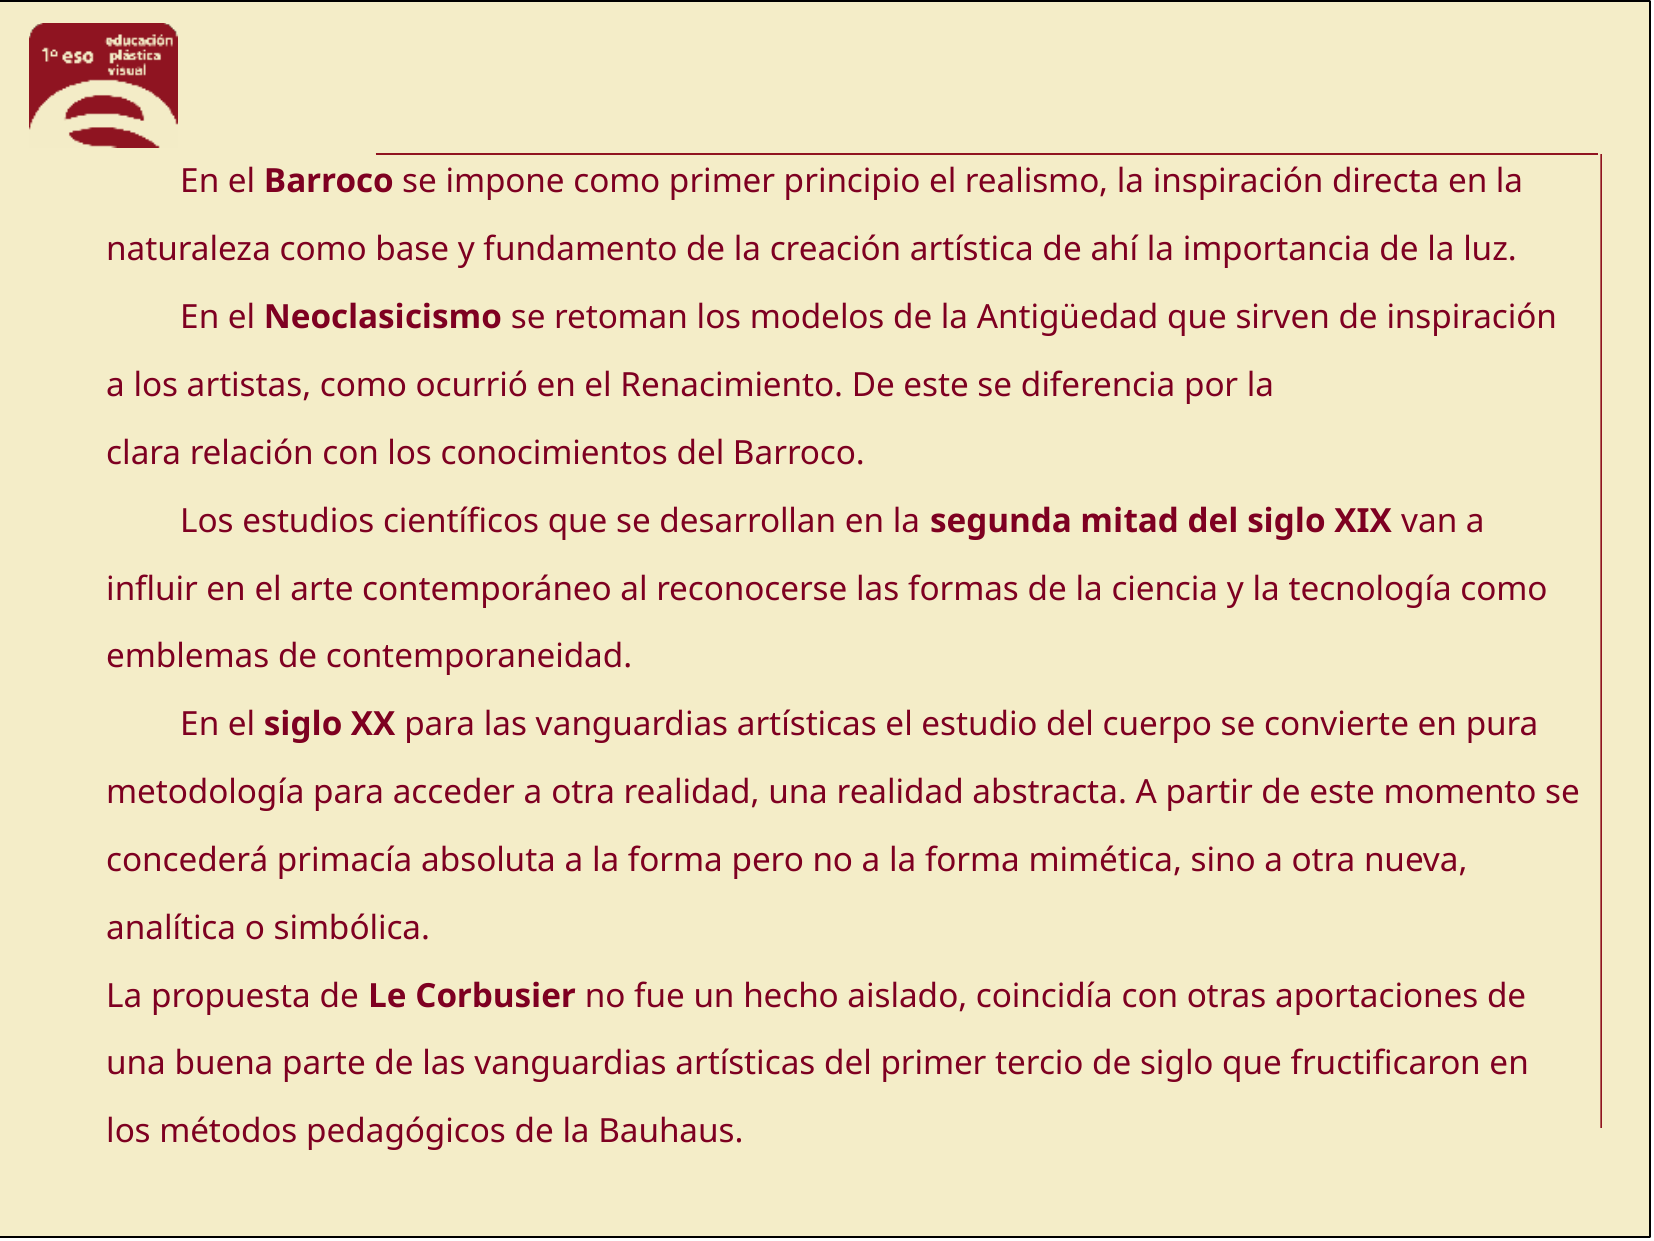

En el Barroco se impone como primer principio el realismo, la inspiración directa en la naturaleza como base y fundamento de la creación artística de ahí la importancia de la luz.
	En el Neoclasicismo se retoman los modelos de la Antigüedad que sirven de inspiración a los artistas, como ocurrió en el Renacimiento. De este se diferencia por la
clara relación con los conocimientos del Barroco.
	Los estudios científicos que se desarrollan en la segunda mitad del siglo XIX van a influir en el arte contemporáneo al reconocerse las formas de la ciencia y la tecnología como emblemas de contemporaneidad.
	En el siglo XX para las vanguardias artísticas el estudio del cuerpo se convierte en pura metodología para acceder a otra realidad, una realidad abstracta. A partir de este momento se concederá primacía absoluta a la forma pero no a la forma mimética, sino a otra nueva, analítica o simbólica.
La propuesta de Le Corbusier no fue un hecho aislado, coincidía con otras aportaciones de una buena parte de las vanguardias artísticas del primer tercio de siglo que fructificaron en los métodos pedagógicos de la Bauhaus.
#